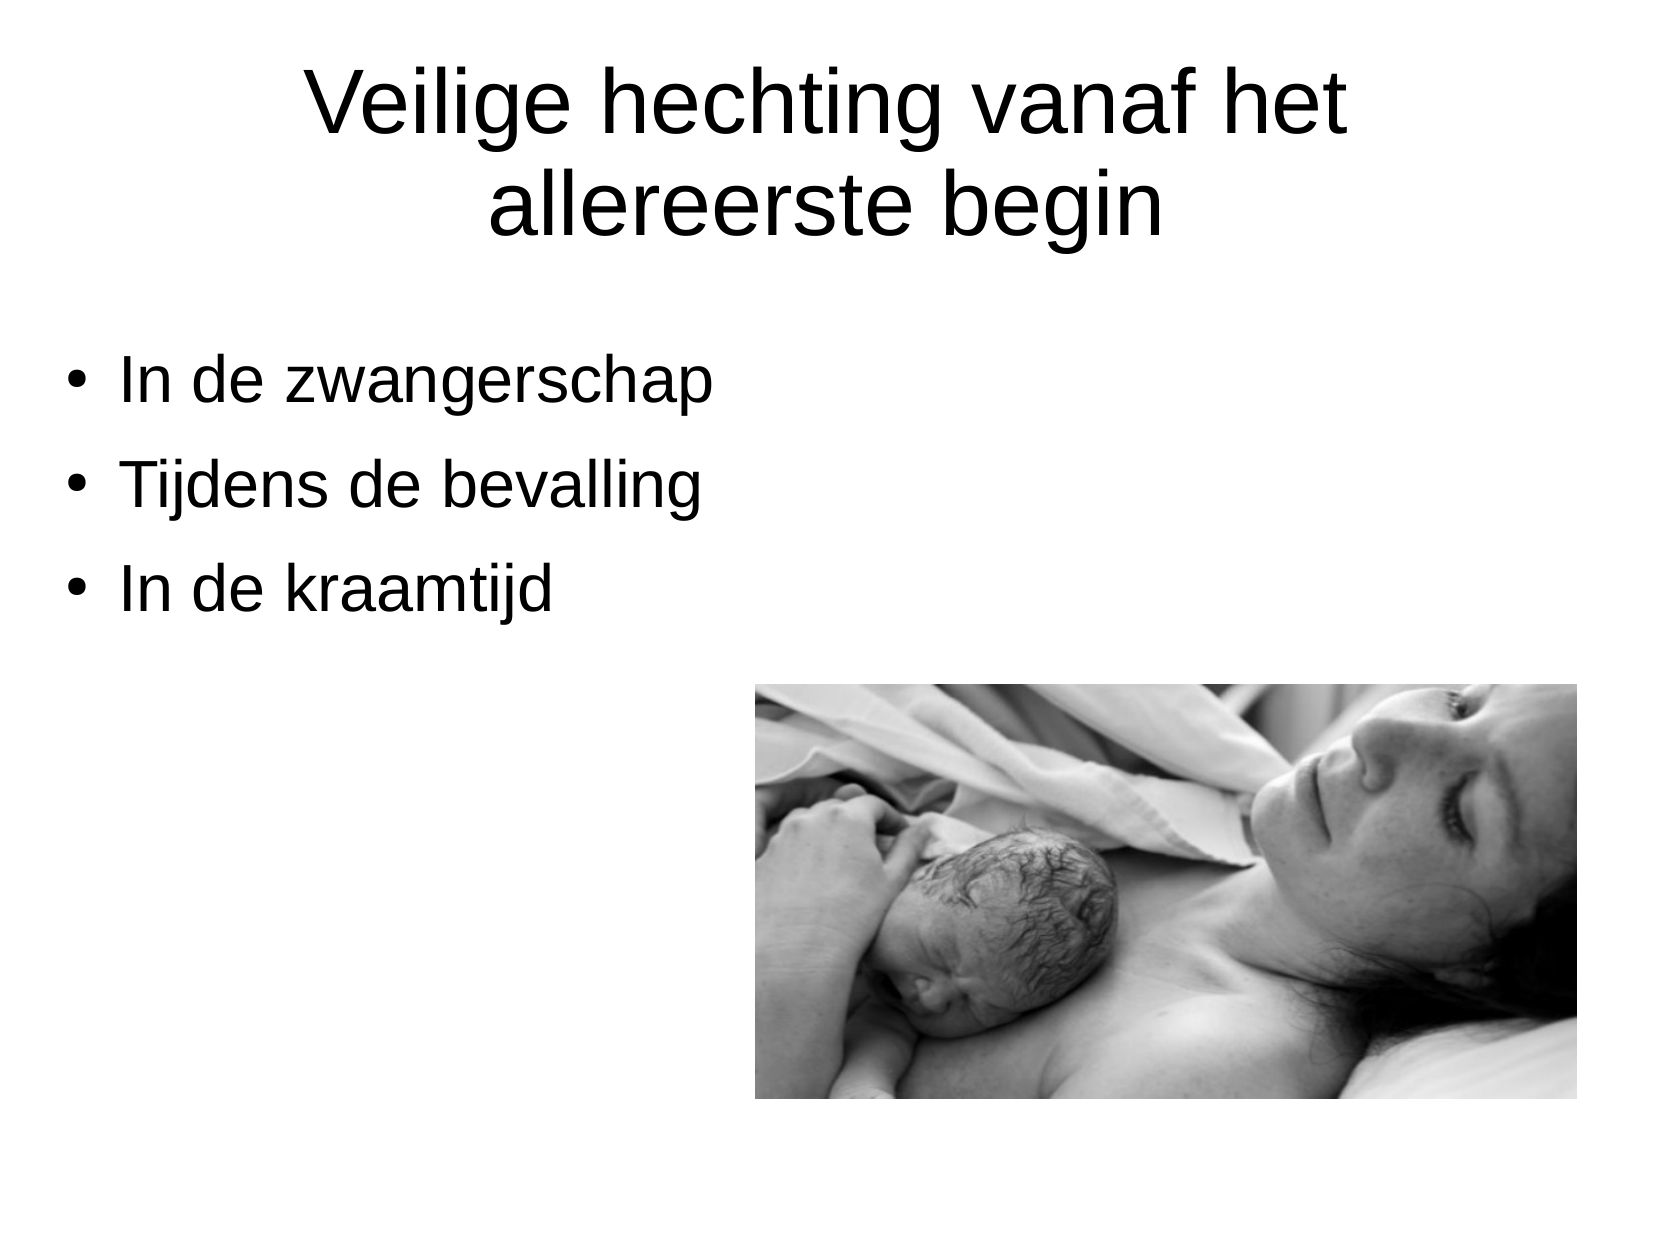

# Veilige hechting vanaf het allereerste begin
In de zwangerschap
Tijdens de bevalling
In de kraamtijd